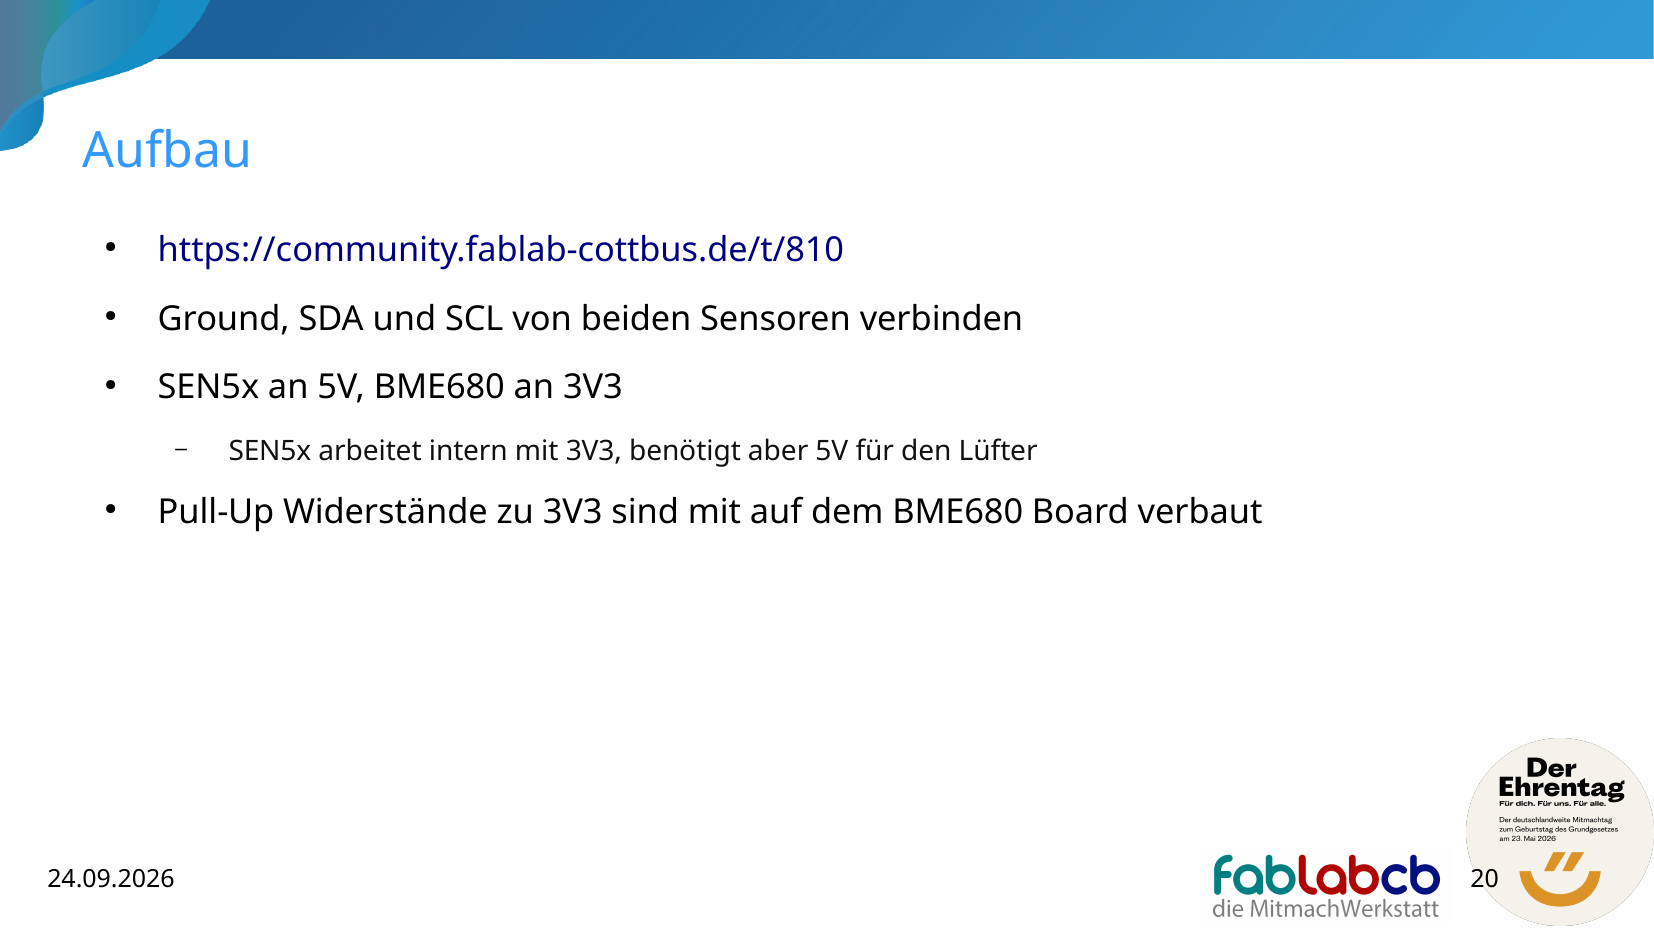

# Aufbau
https://community.fablab-cottbus.de/t/810
Ground, SDA und SCL von beiden Sensoren verbinden
SEN5x an 5V, BME680 an 3V3
SEN5x arbeitet intern mit 3V3, benötigt aber 5V für den Lüfter
Pull-Up Widerstände zu 3V3 sind mit auf dem BME680 Board verbaut
20